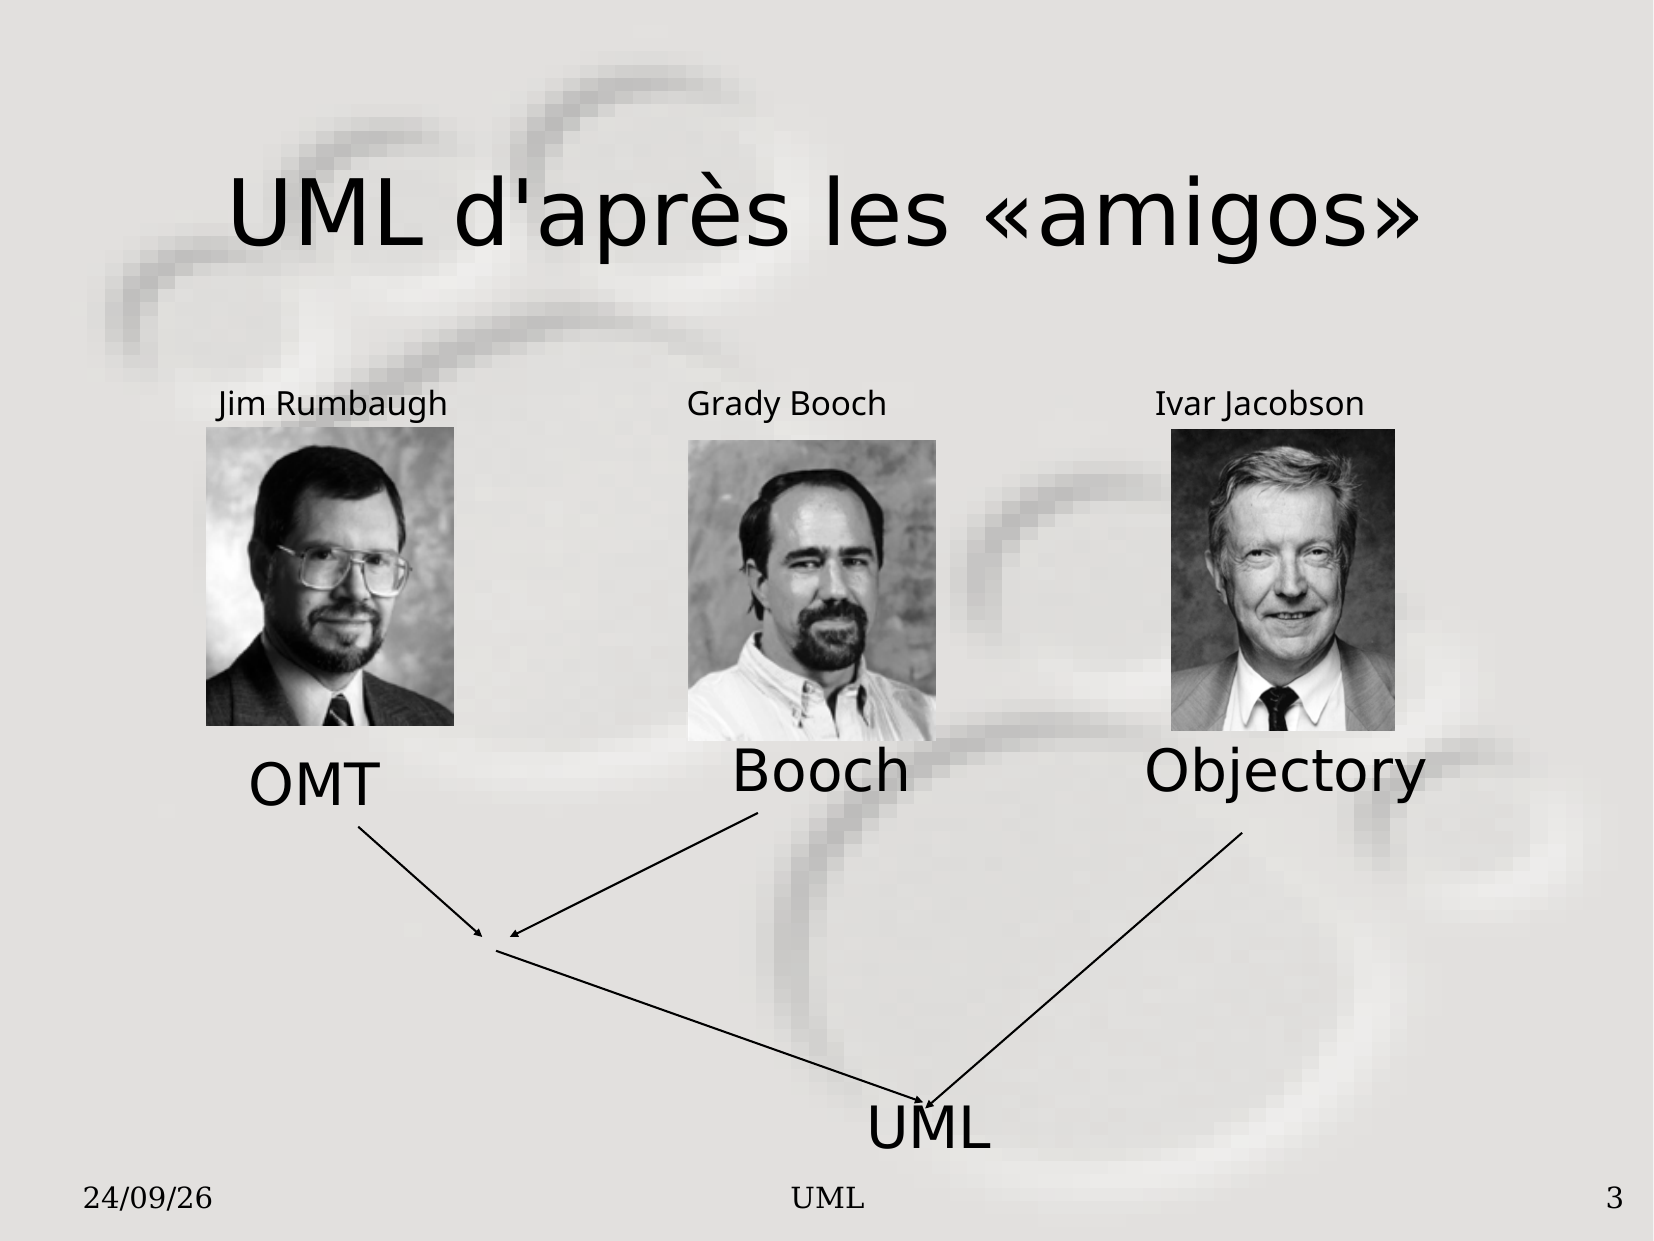

# UML d'après les «amigos»
Jim Rumbaugh
Grady Booch
Ivar Jacobson
Booch
Objectory
OMT
UML
UML
3